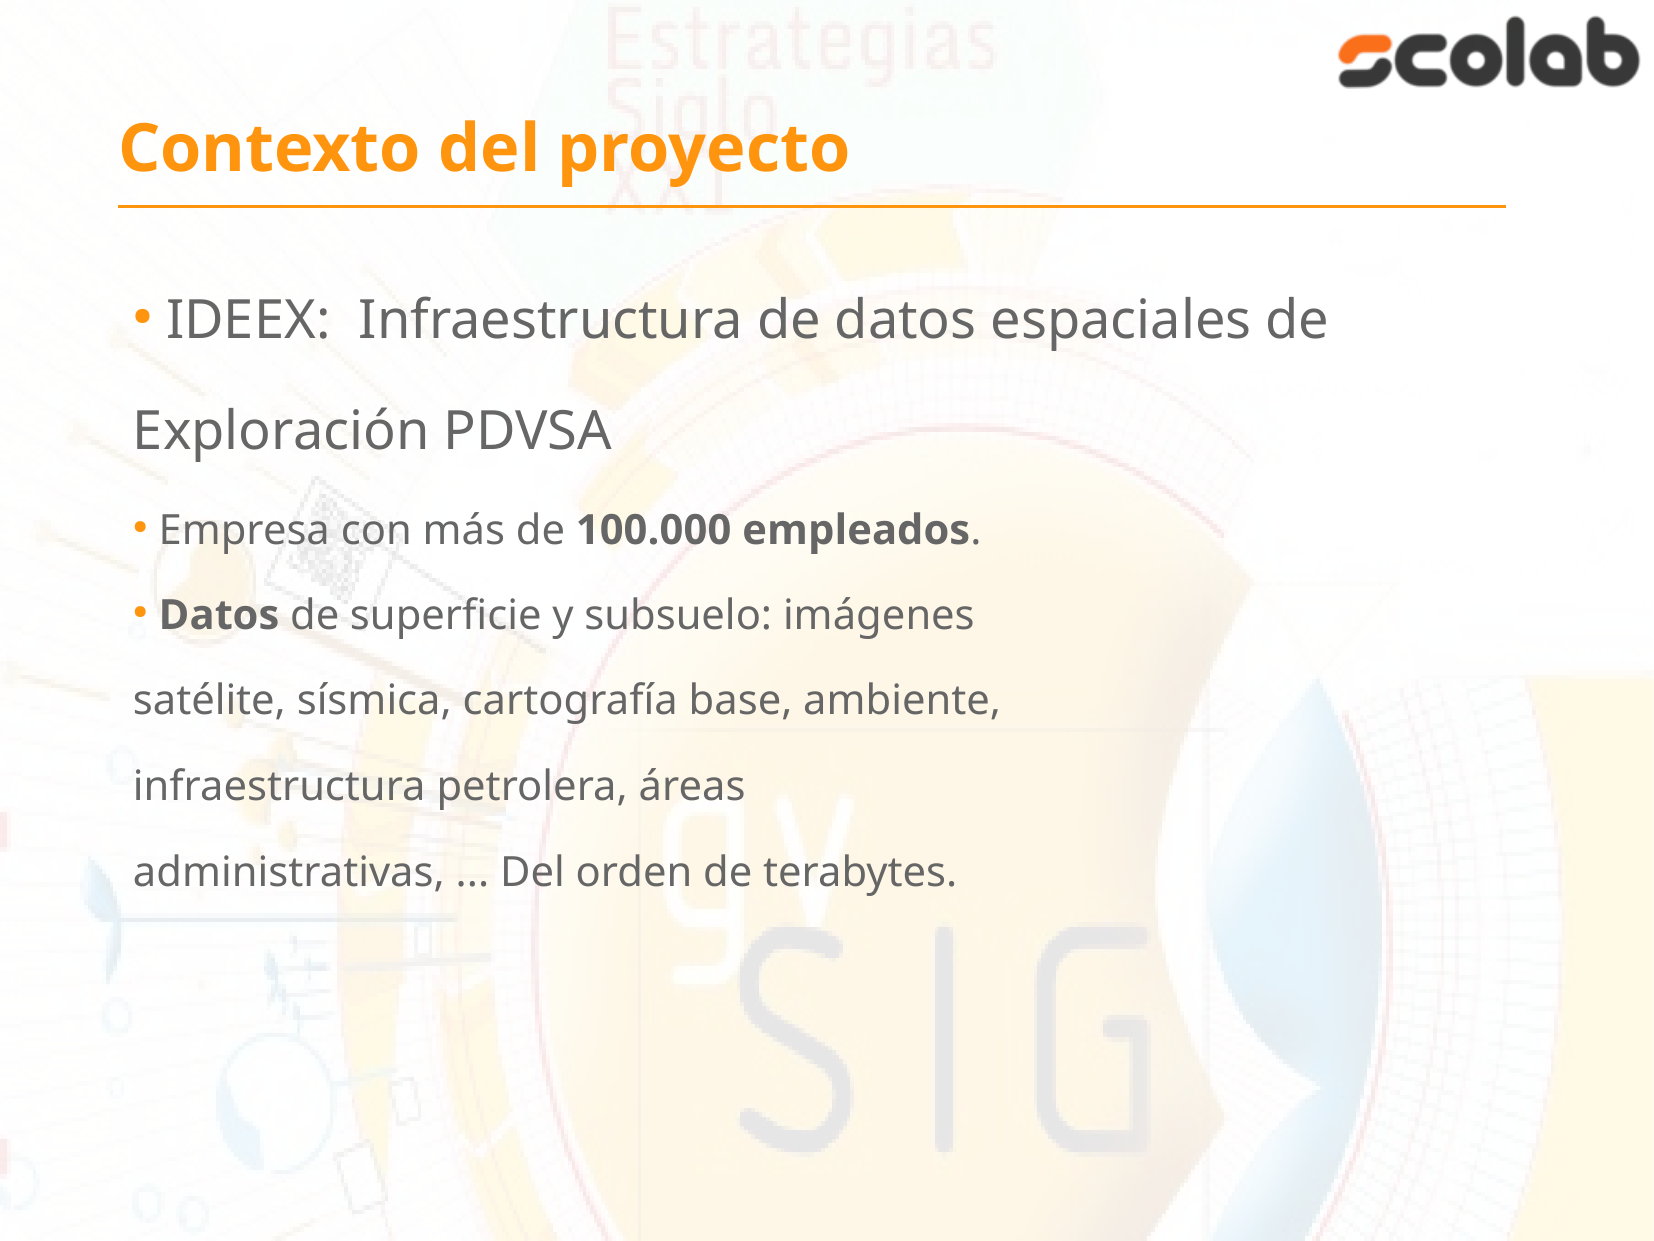

# Contexto del proyecto
 IDEEX: Infraestructura de datos espaciales de Exploración PDVSA
 Empresa con más de 100.000 empleados.
 Datos de superficie y subsuelo: imágenes satélite, sísmica, cartografía base, ambiente, infraestructura petrolera, áreas administrativas, ... Del orden de terabytes.